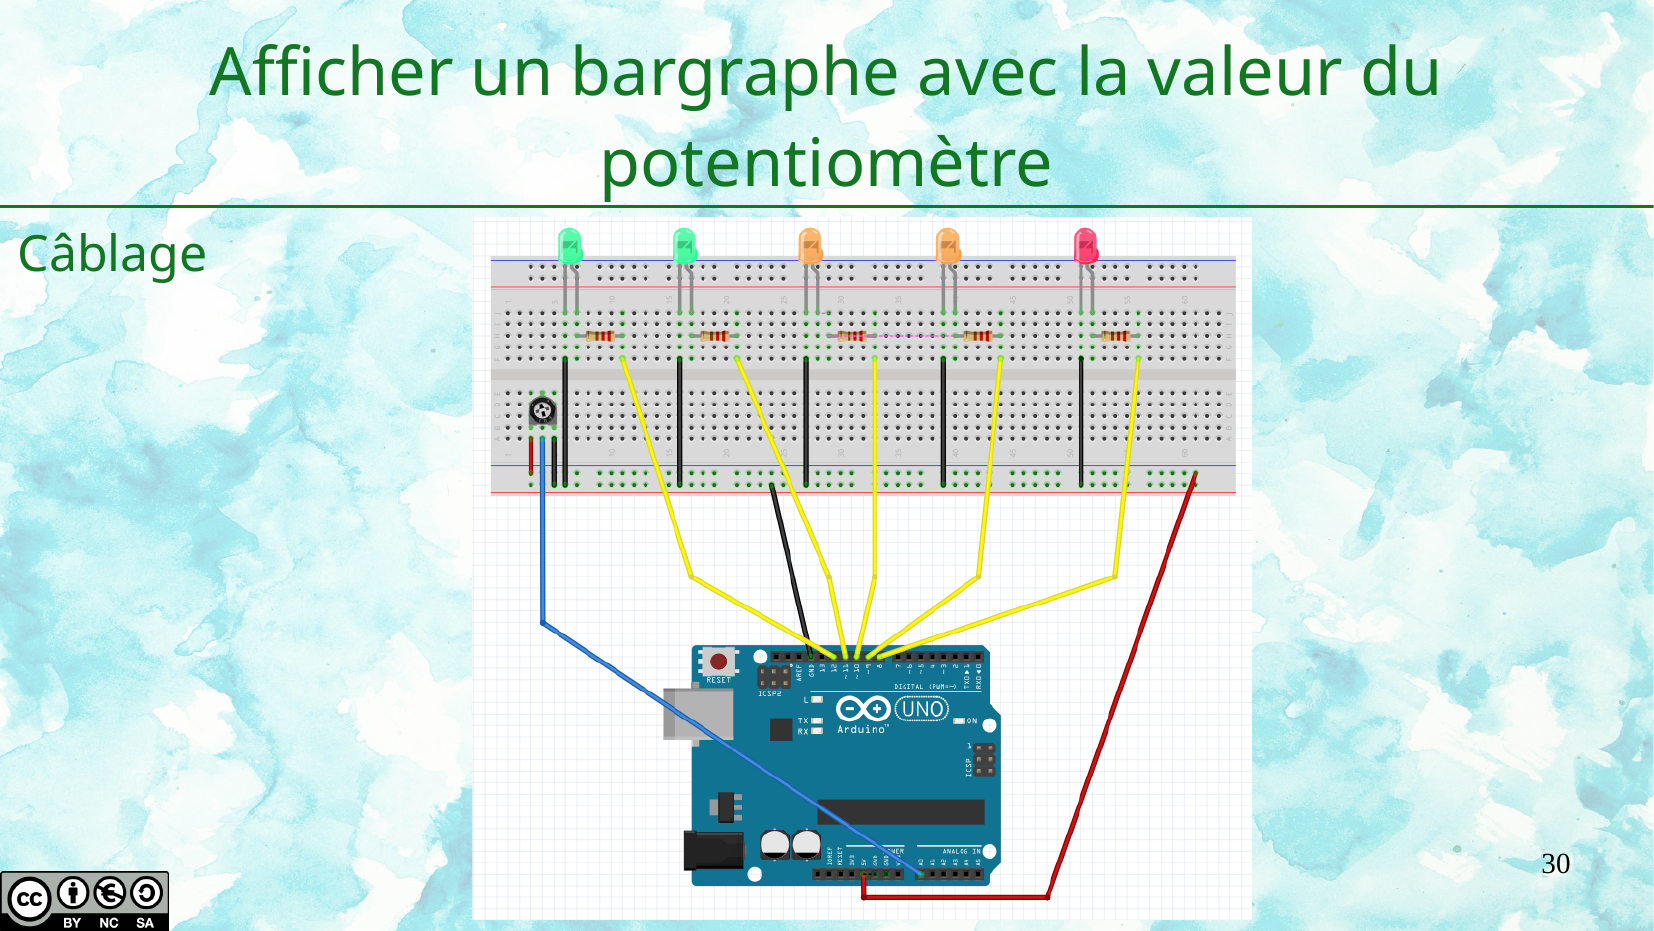

# Afficher un bargraphe avec la valeur du potentiomètre
Câblage
30